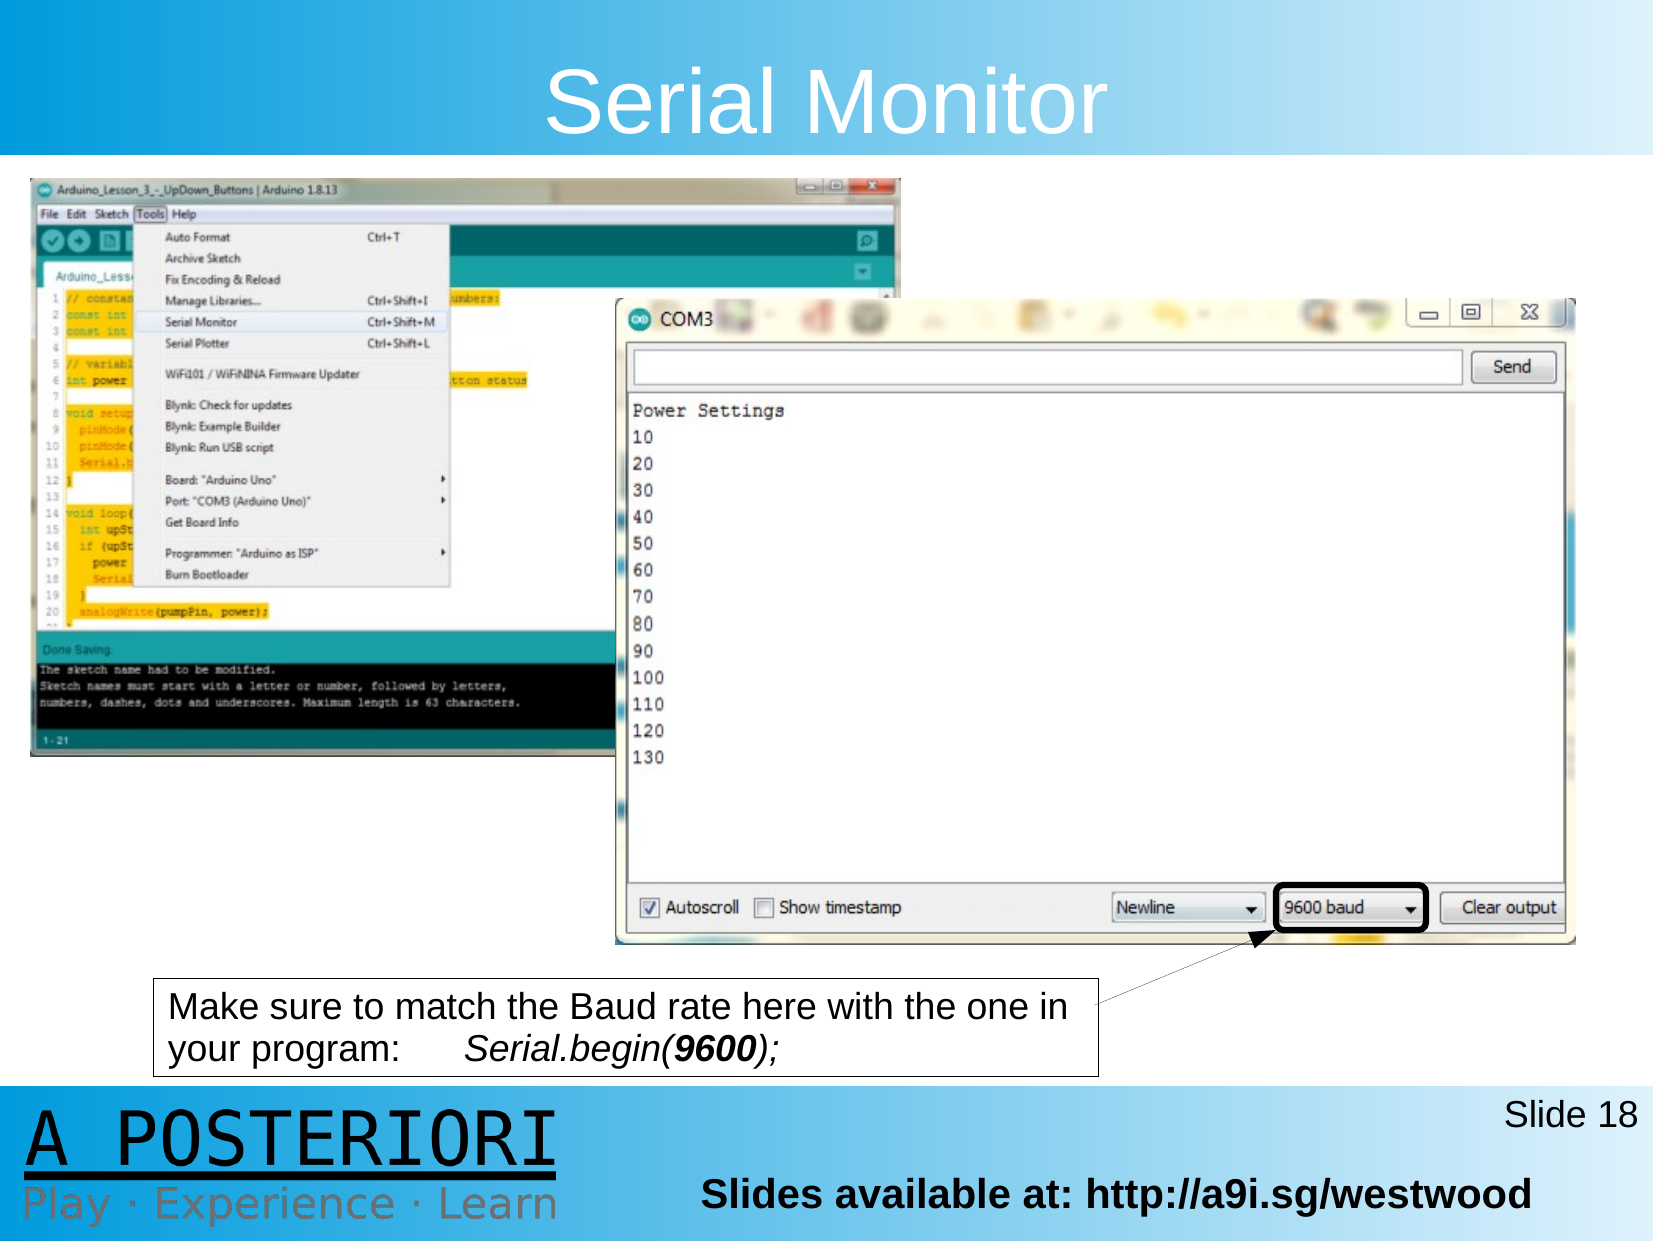

# Serial Monitor
Make sure to match the Baud rate here with the one in your program: Serial.begin(9600);